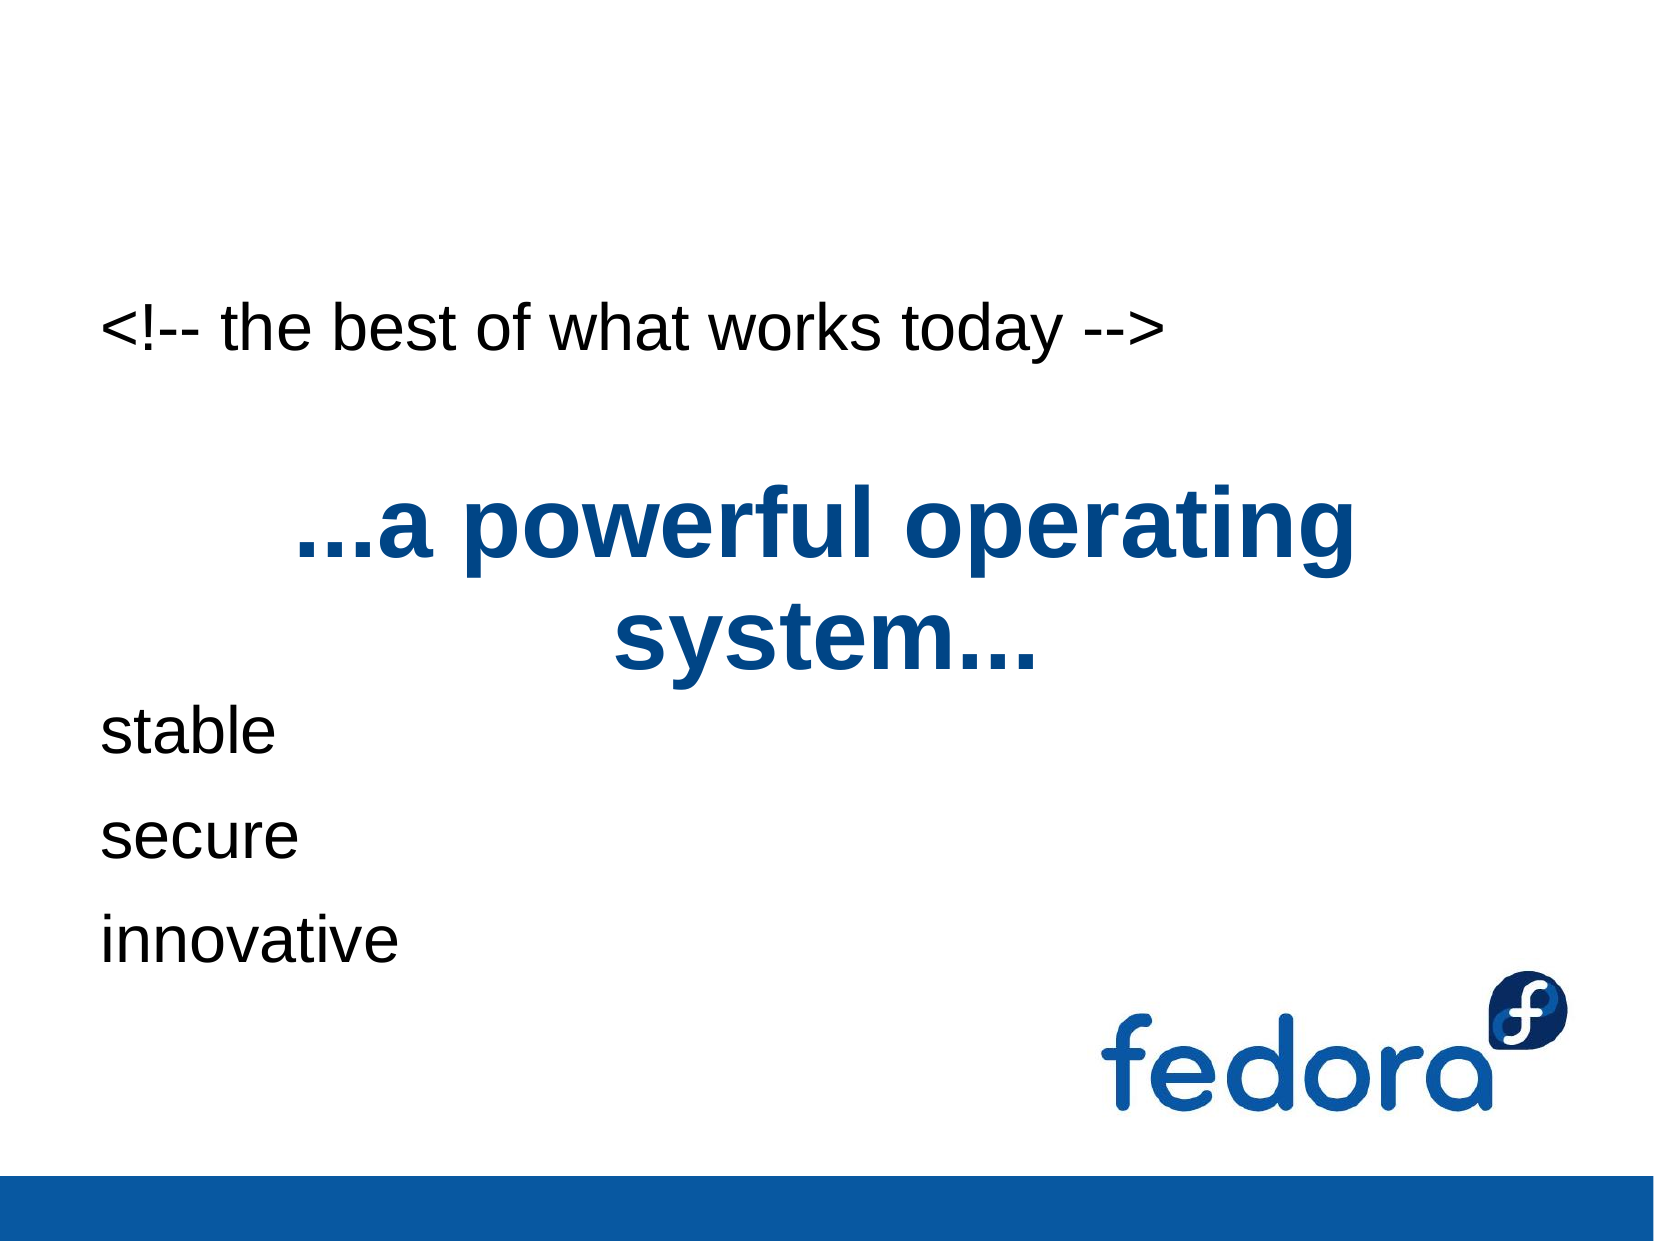

# ...a powerful operating system...
<!-- the best of what works today -->
stable
secure
innovative